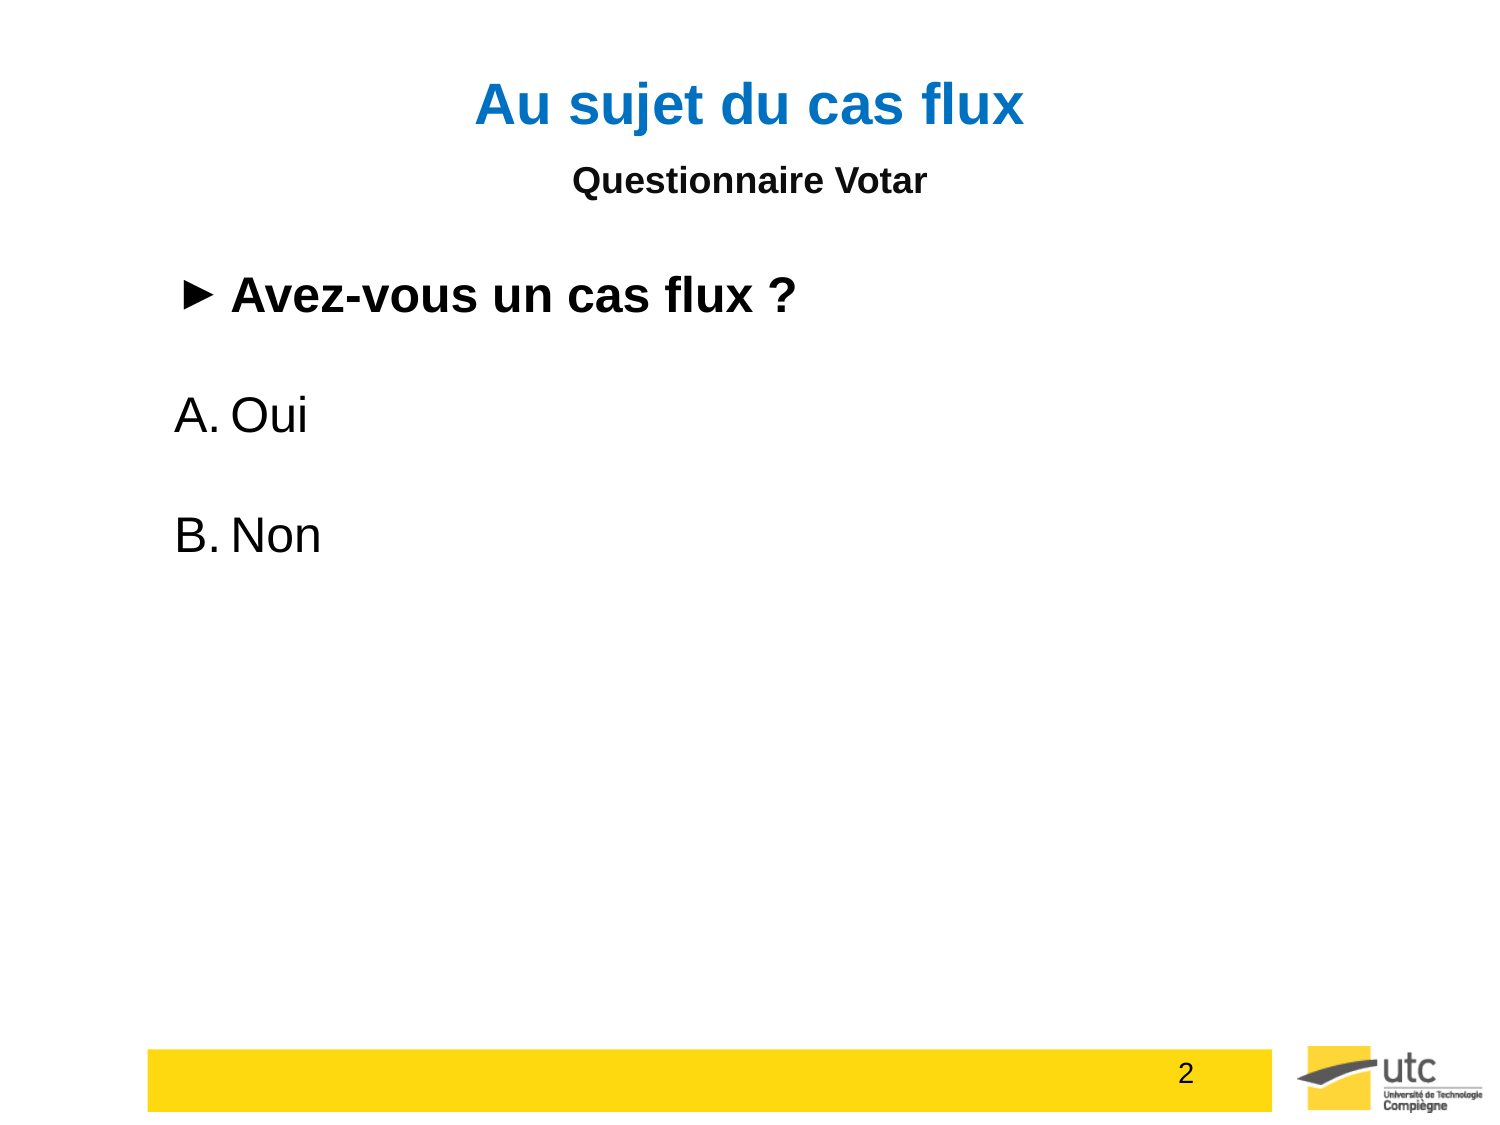

Au sujet du cas flux
Questionnaire Votar
Avez-vous un cas flux ?
Oui
Non